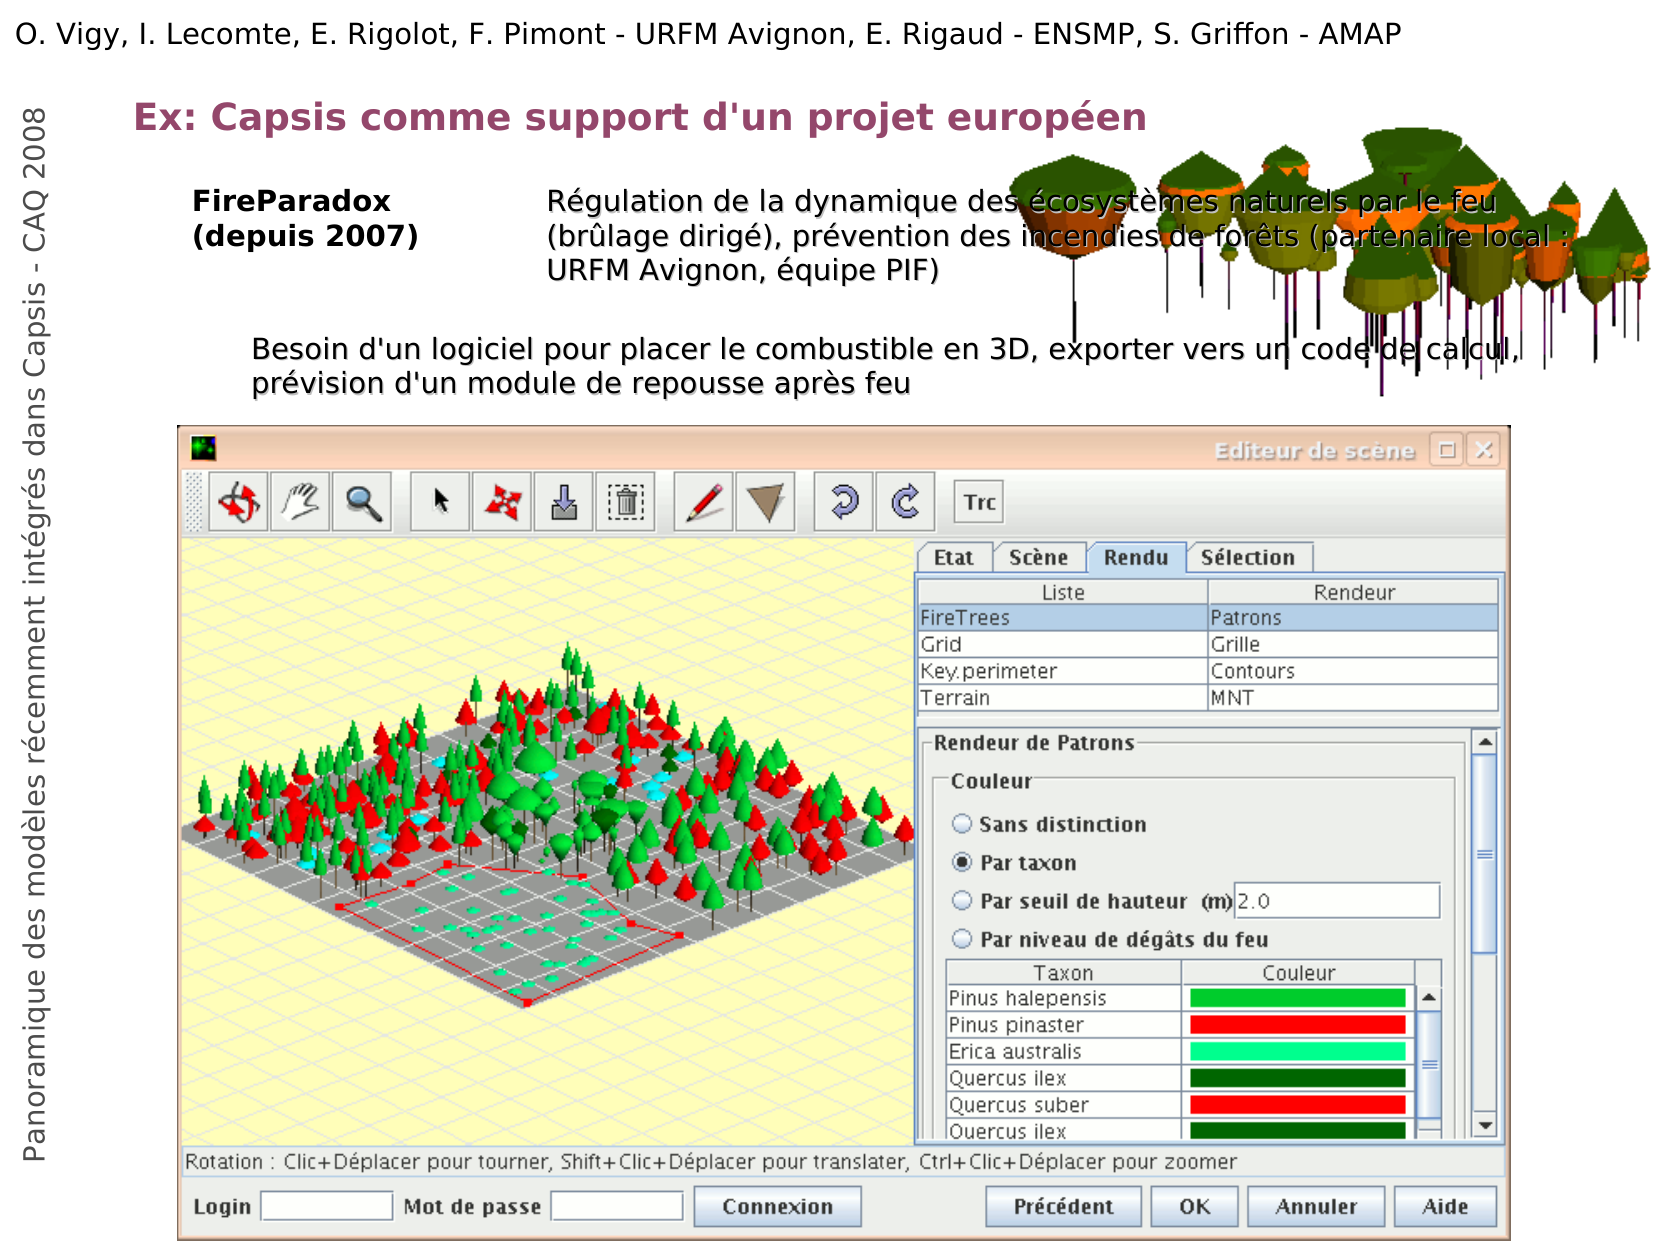

O. Vigy, I. Lecomte, E. Rigolot, F. Pimont - URFM Avignon, E. Rigaud - ENSMP, S. Griffon - AMAP
Ex: Capsis comme support d'un projet européen
FireParadox
(depuis 2007)
Régulation de la dynamique des écosystèmes naturels par le feu (brûlage dirigé), prévention des incendies de forêts (partenaire local : URFM Avignon, équipe PIF)
Besoin d'un logiciel pour placer le combustible en 3D, exporter vers un code de calcul, prévision d'un module de repousse après feu
Panoramique des modèles récemment intégrés dans Capsis - CAQ 2008